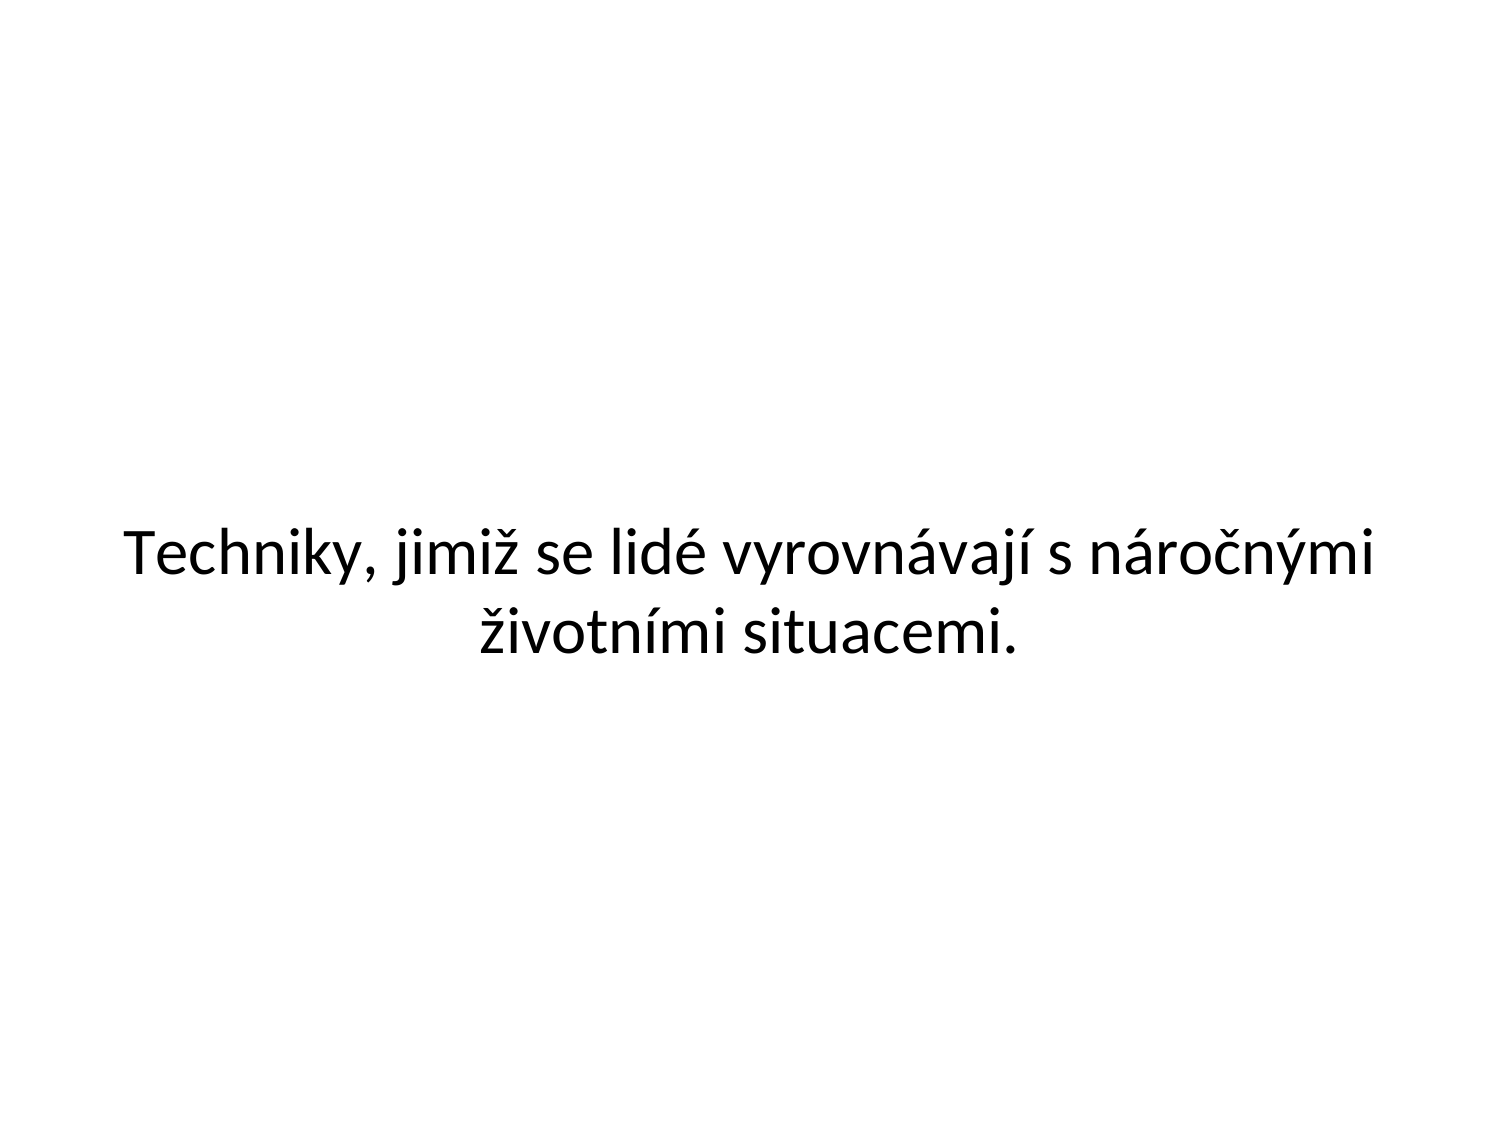

# Techniky, jimiž se lidé vyrovnávají s náročnými životními situacemi.